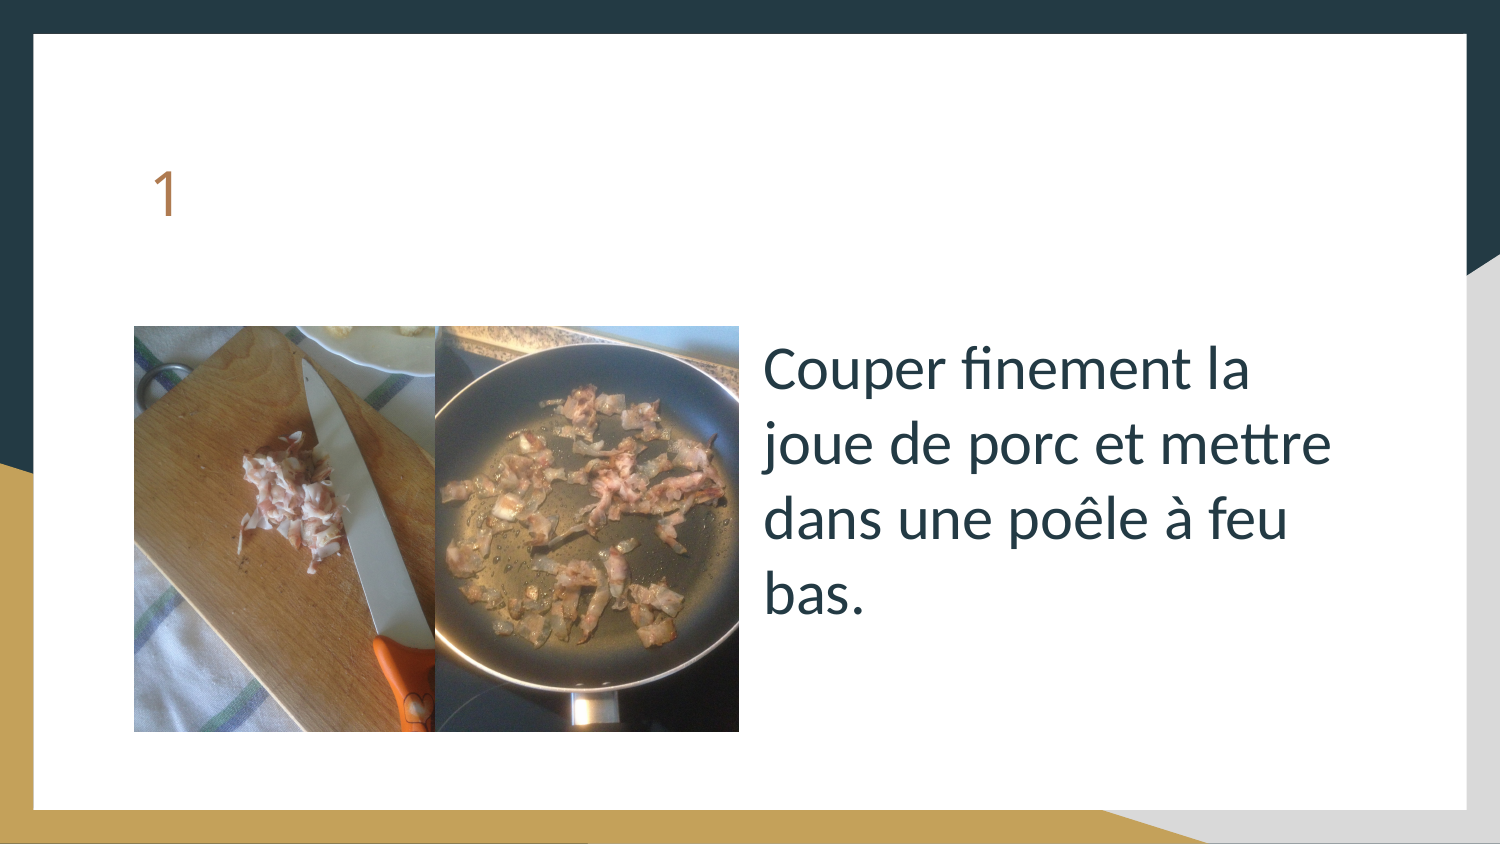

# 1
Couper finement la joue de porc et mettre dans une poêle à feu bas.